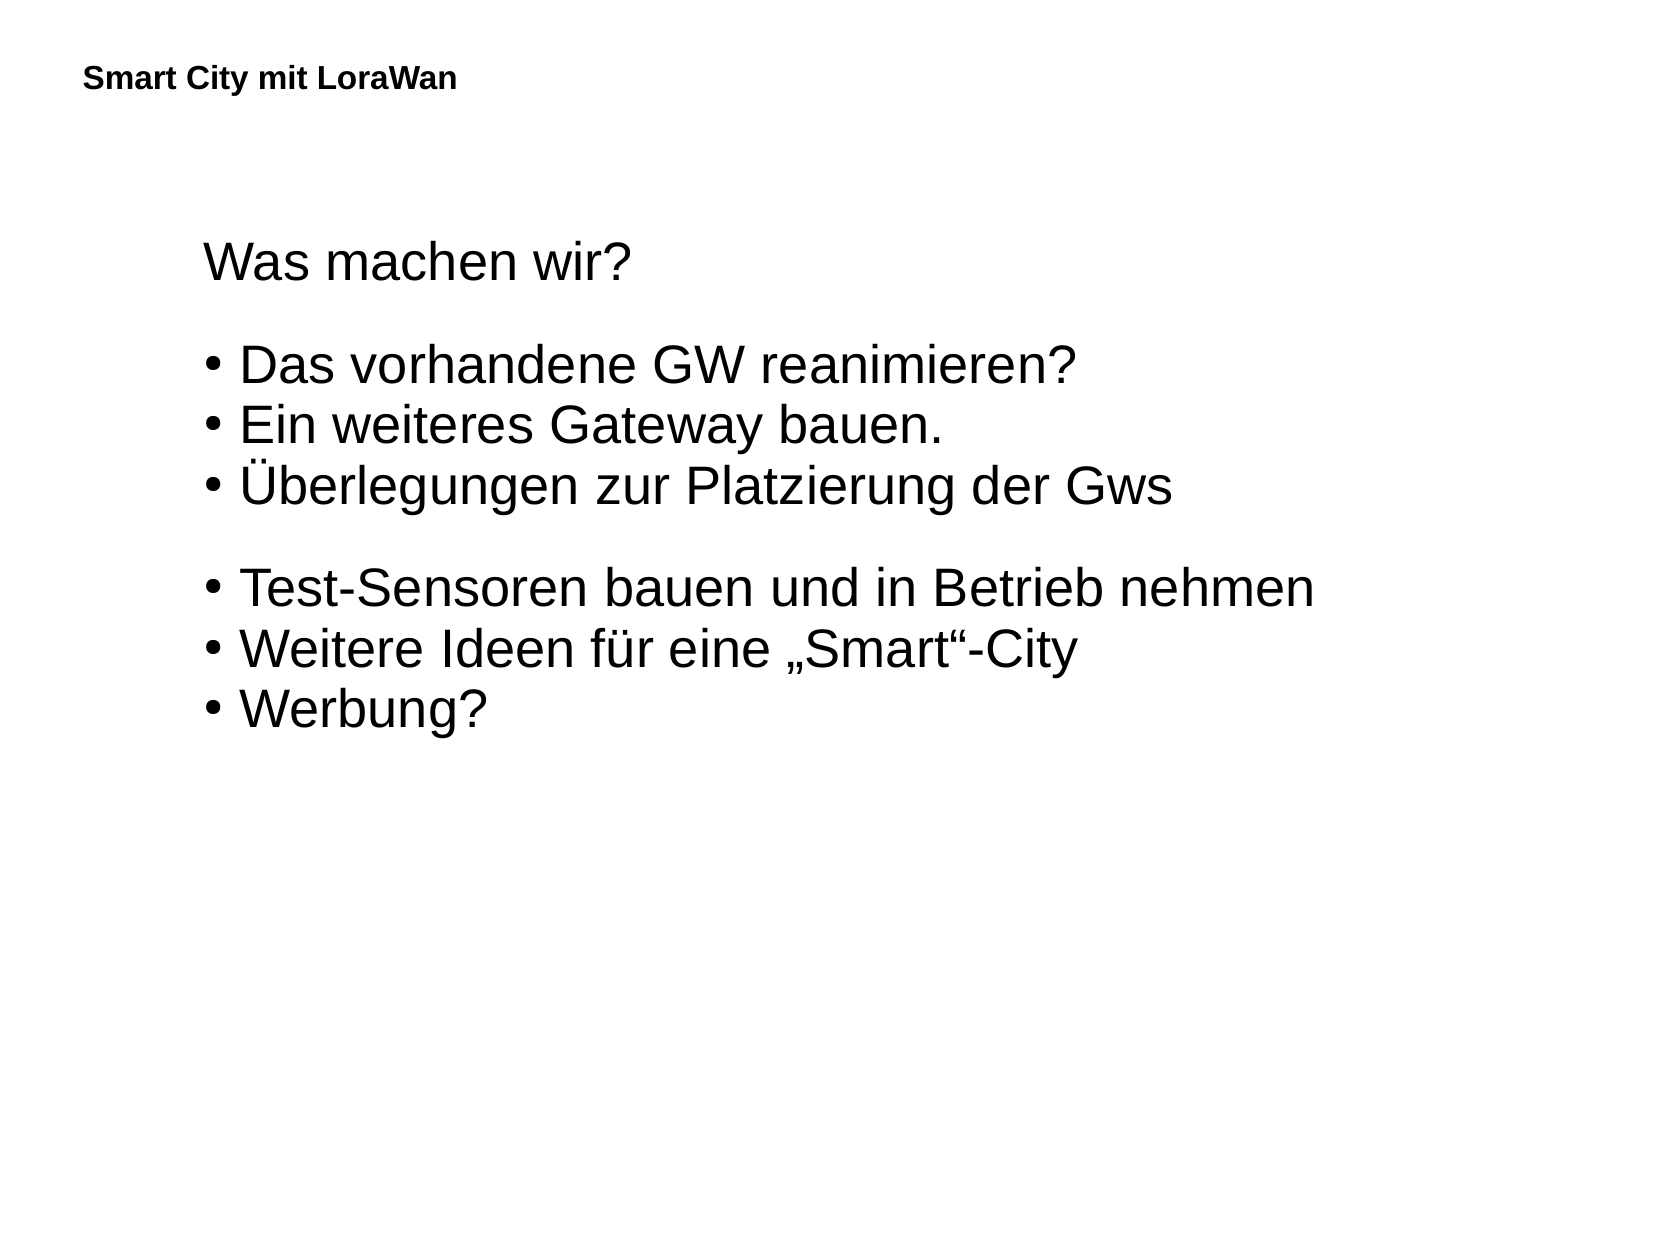

# Smart City mit LoraWan
Was machen wir?
Das vorhandene GW reanimieren?
Ein weiteres Gateway bauen.
Überlegungen zur Platzierung der Gws
Test-Sensoren bauen und in Betrieb nehmen
Weitere Ideen für eine „Smart“-City
Werbung?